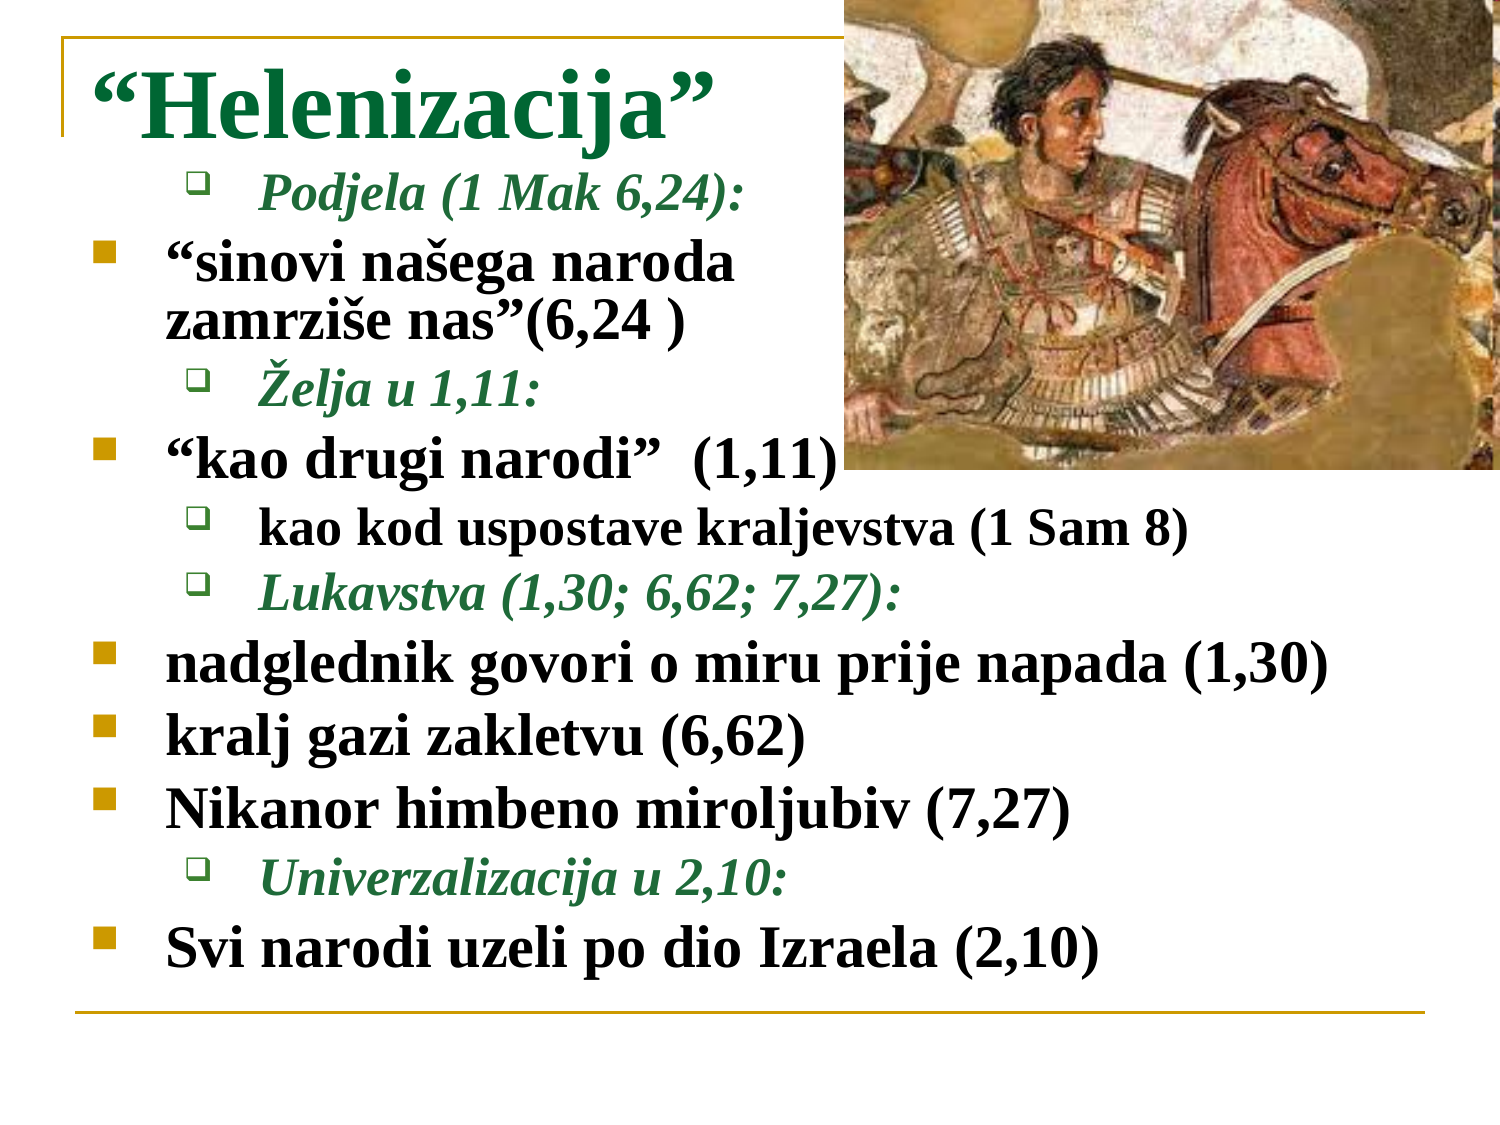

# “Helenizacija”
Podjela (1 Mak 6,24):
“sinovi našega naroda
zamrziše nas”(6,24 )
Želja u 1,11:
“kao drugi narodi” (1,11)
kao kod uspostave kraljevstva (1 Sam 8)
Lukavstva (1,30; 6,62; 7,27):
nadglednik govori o miru prije napada (1,30)
kralj gazi zakletvu (6,62)
Nikanor himbeno miroljubiv (7,27)
Univerzalizacija u 2,10:
Svi narodi uzeli po dio Izraela (2,10)